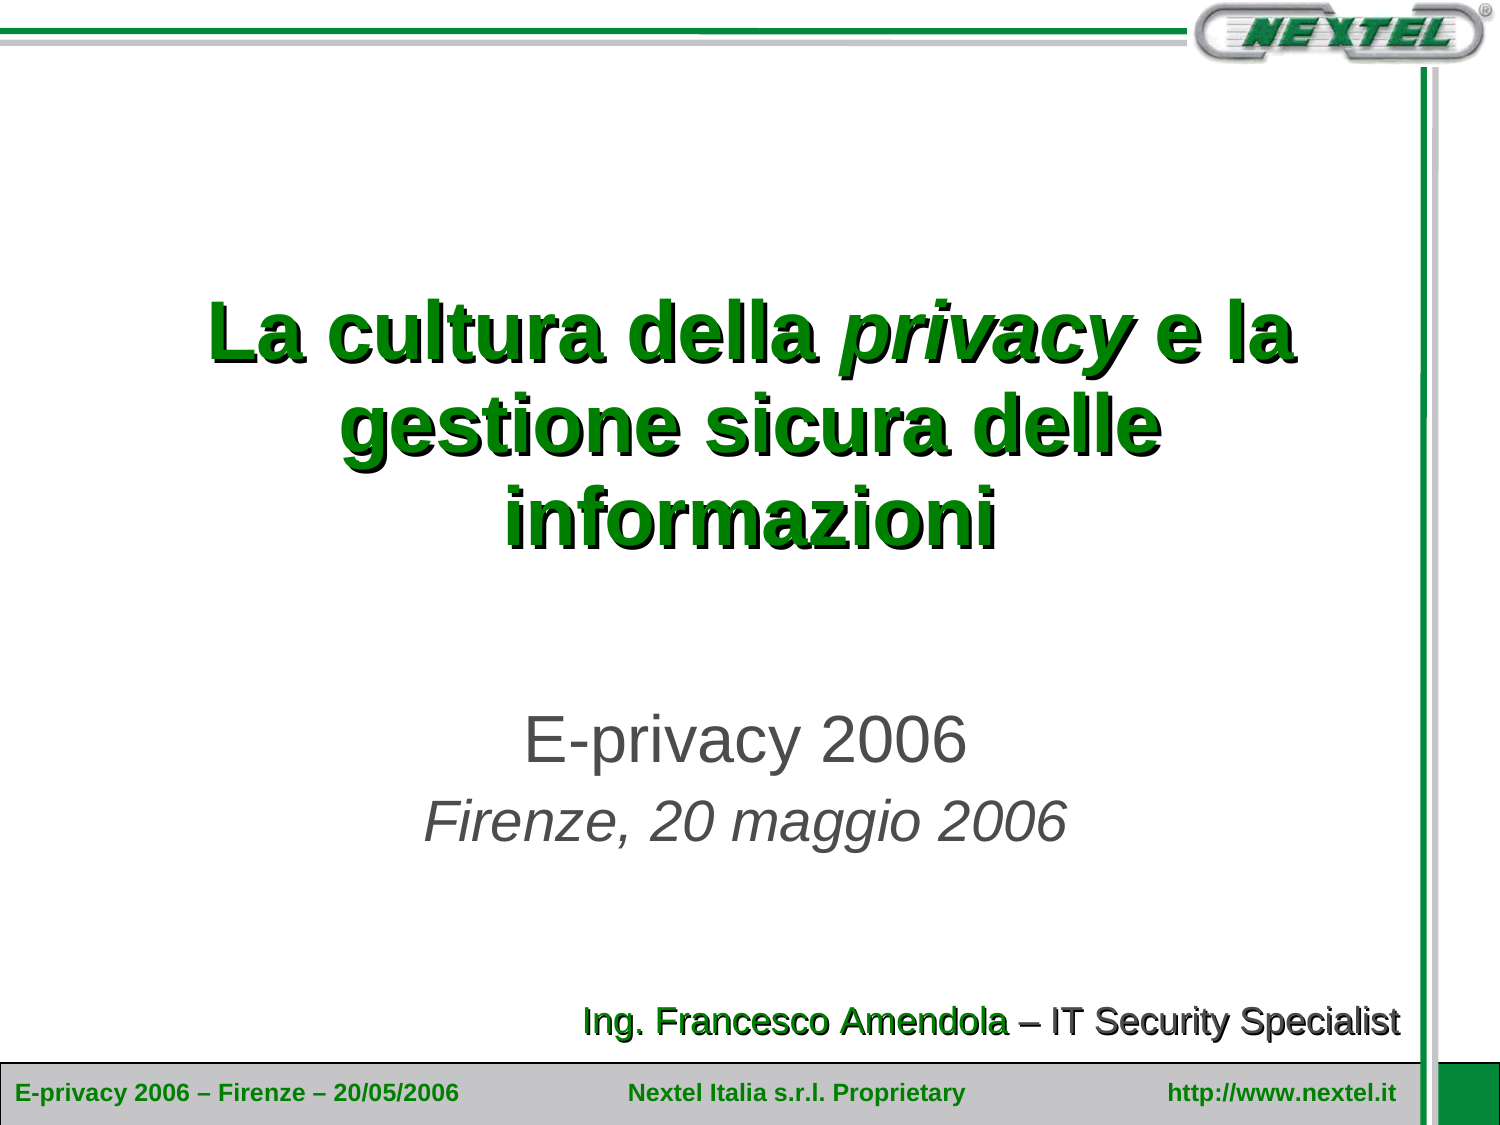

# La cultura della privacy e la gestione sicura delle informazioni
E-privacy 2006
Firenze, 20 maggio 2006
Ing. Francesco Amendola – IT Security Specialist